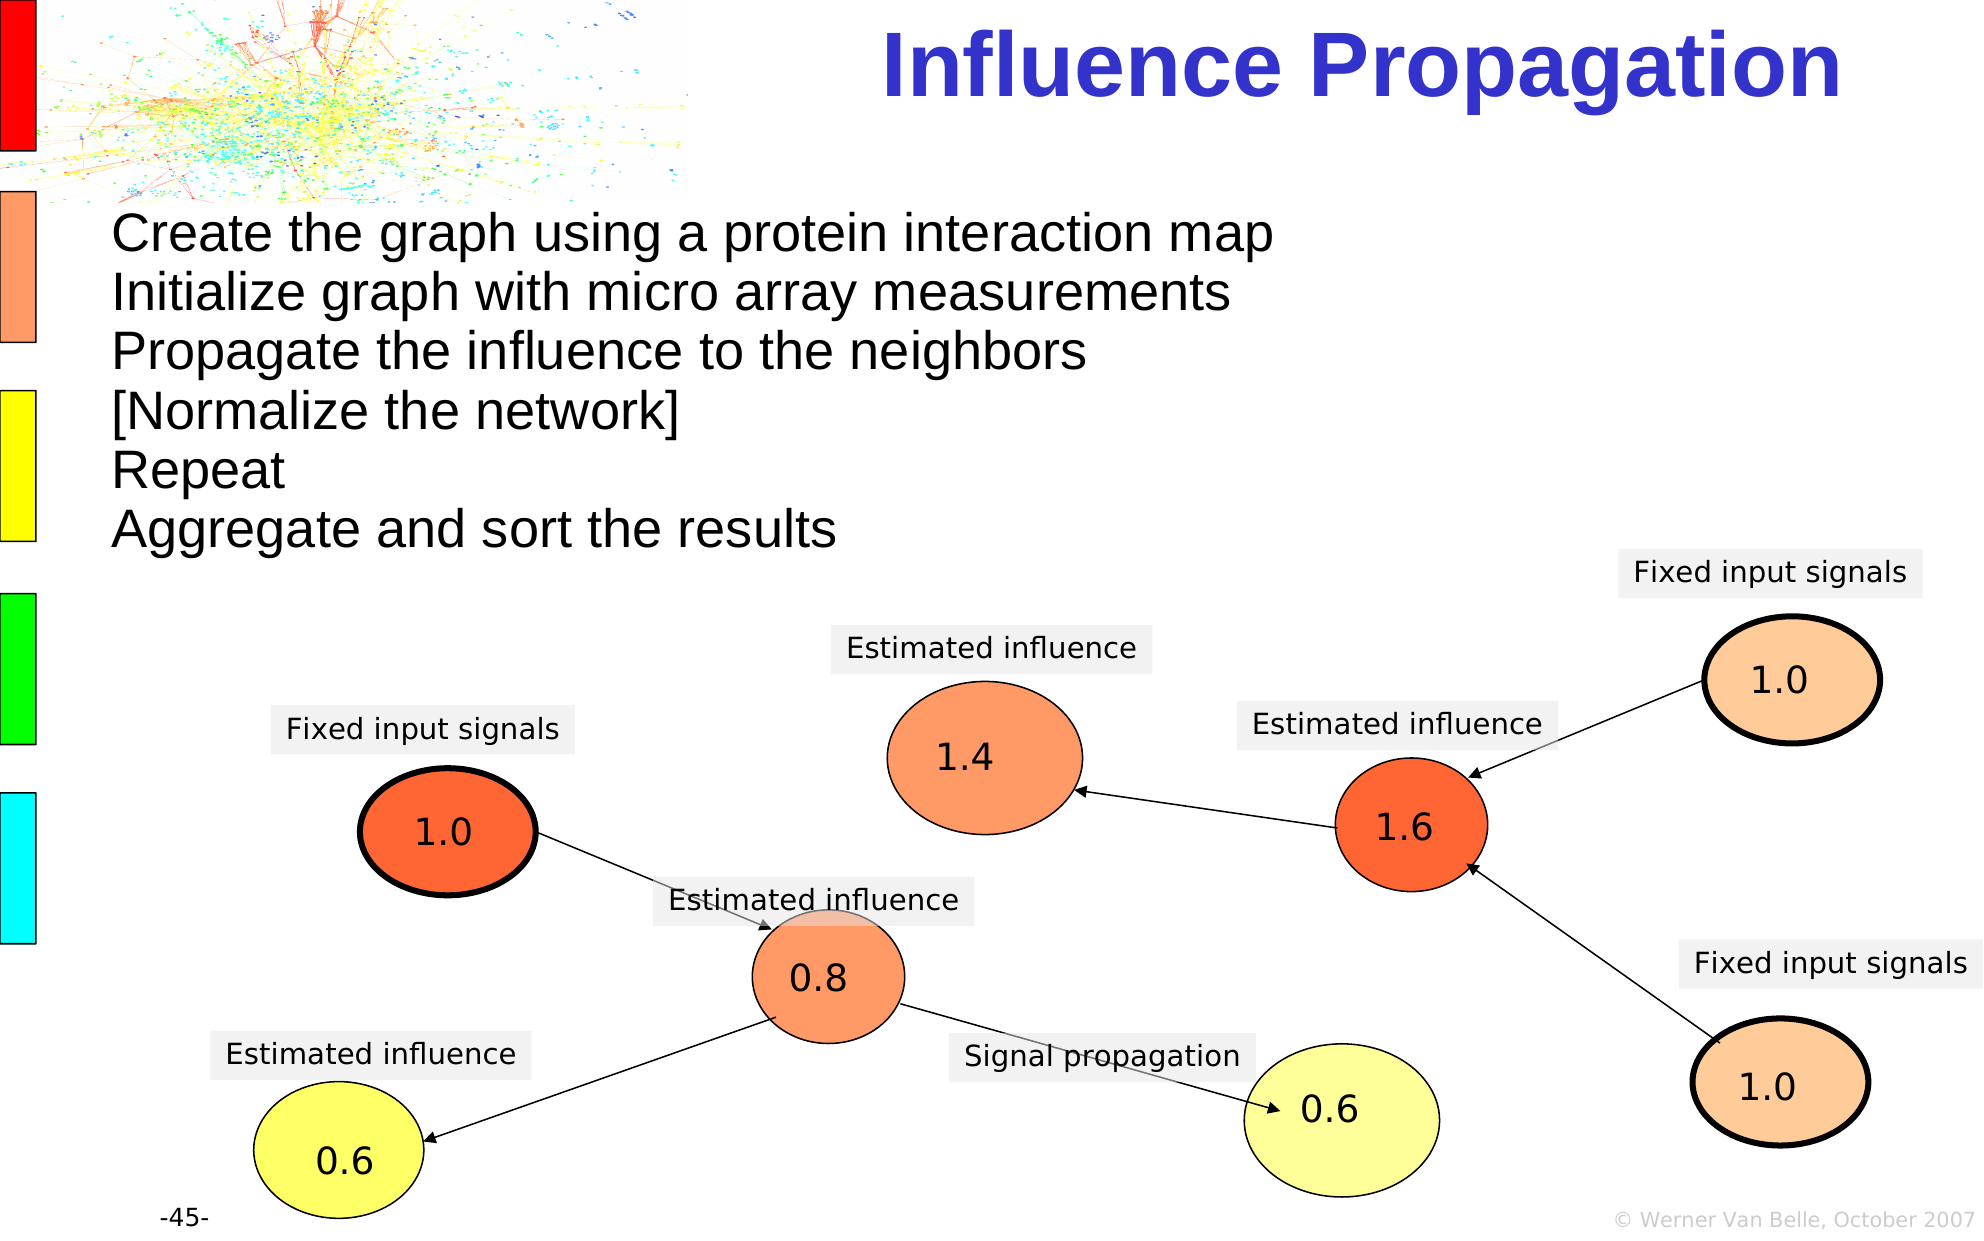

# Influence Propagation
Create the graph using a protein interaction map
Initialize graph with micro array measurements
Propagate the influence to the neighbors
[Normalize the network]
Repeat
Aggregate and sort the results
Fixed input signals
Estimated influence
1.0
Estimated influence
Fixed input signals
1.4
1.6
1.0
Estimated influence
Fixed input signals
0.8
Estimated influence
Signal propagation
1.0
0.6
0.6